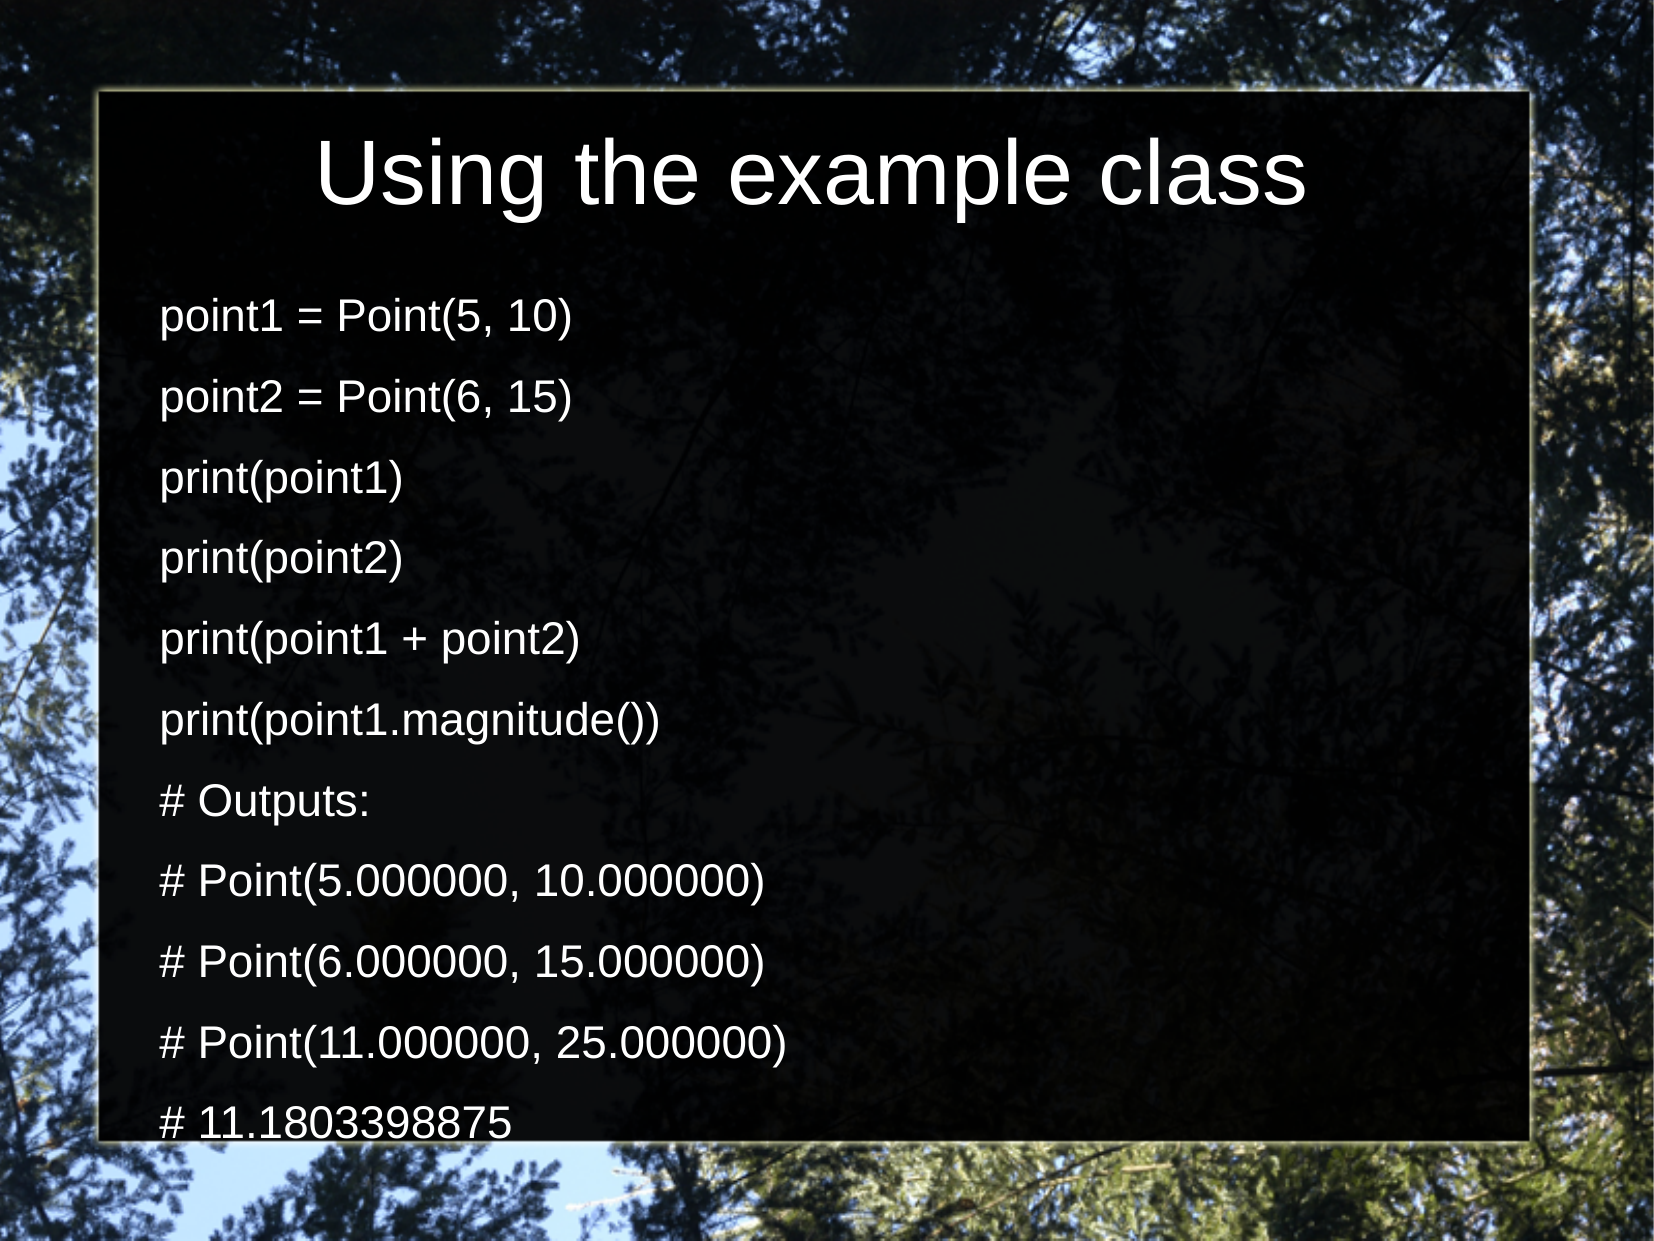

# Using the example class
point1 = Point(5, 10)
point2 = Point(6, 15)
print(point1)
print(point2)
print(point1 + point2)
print(point1.magnitude())
# Outputs:
# Point(5.000000, 10.000000)
# Point(6.000000, 15.000000)
# Point(11.000000, 25.000000)
# 11.1803398875